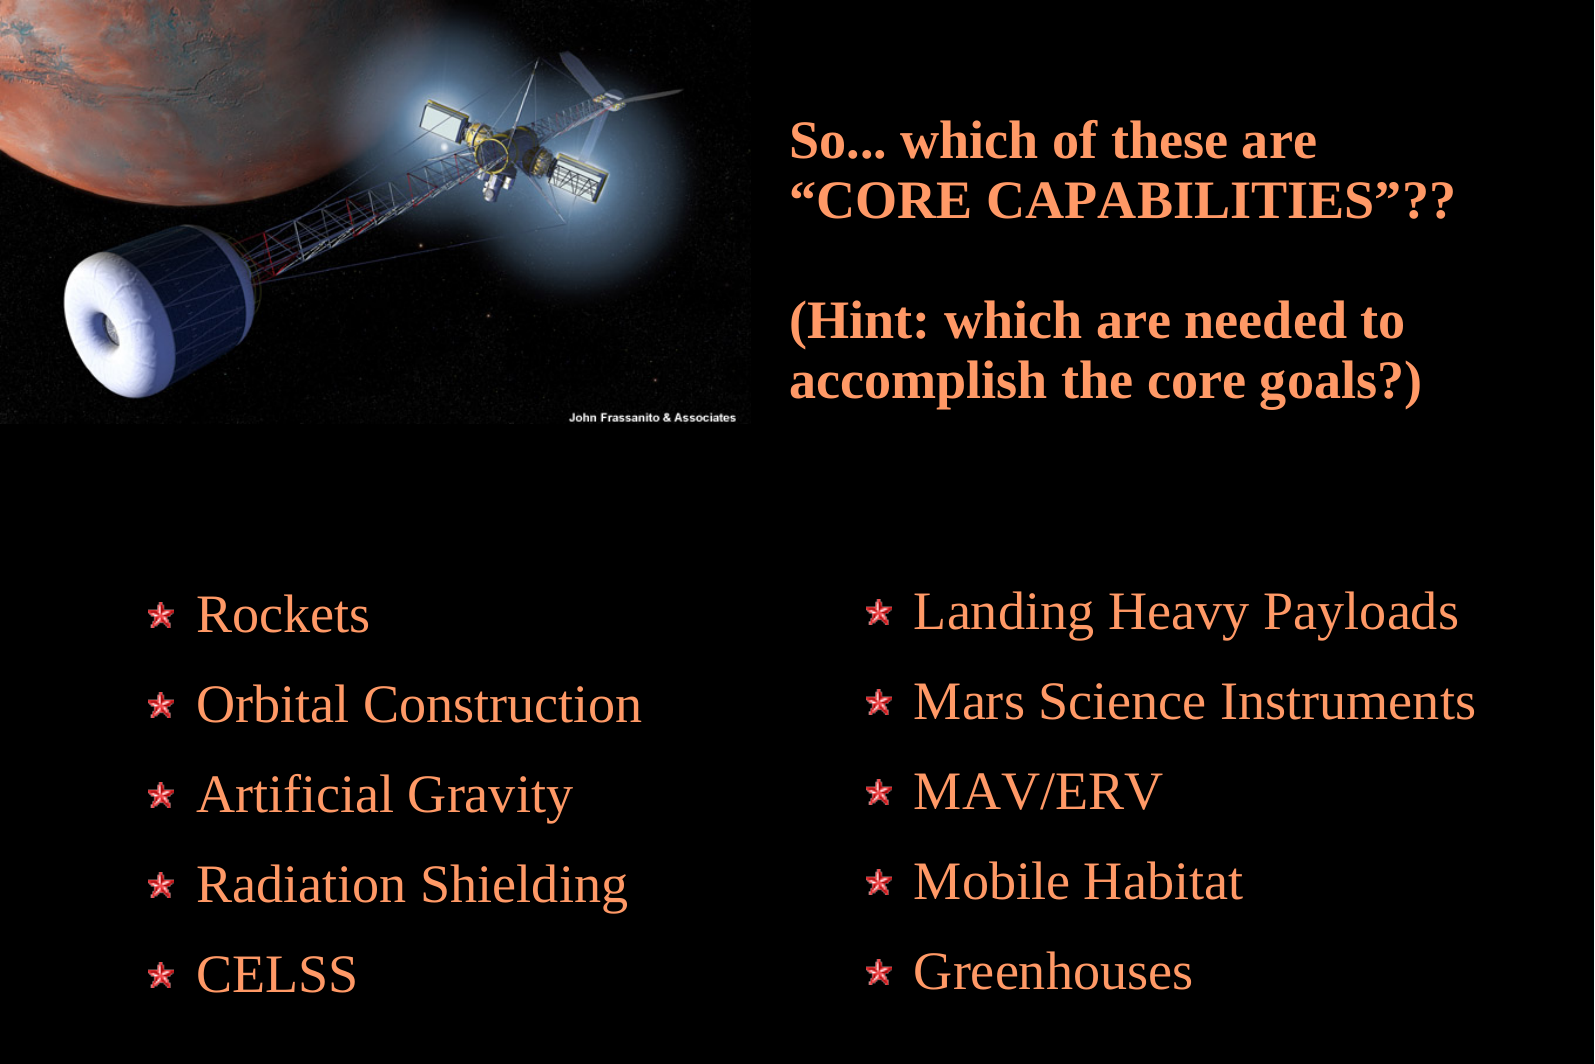

So... which of these are
“CORE CAPABILITIES”??
(Hint: which are needed to
accomplish the core goals?)
Landing Heavy Payloads
Mars Science Instruments
MAV/ERV
Mobile Habitat
Greenhouses
Rockets
Orbital Construction
Artificial Gravity
Radiation Shielding
CELSS